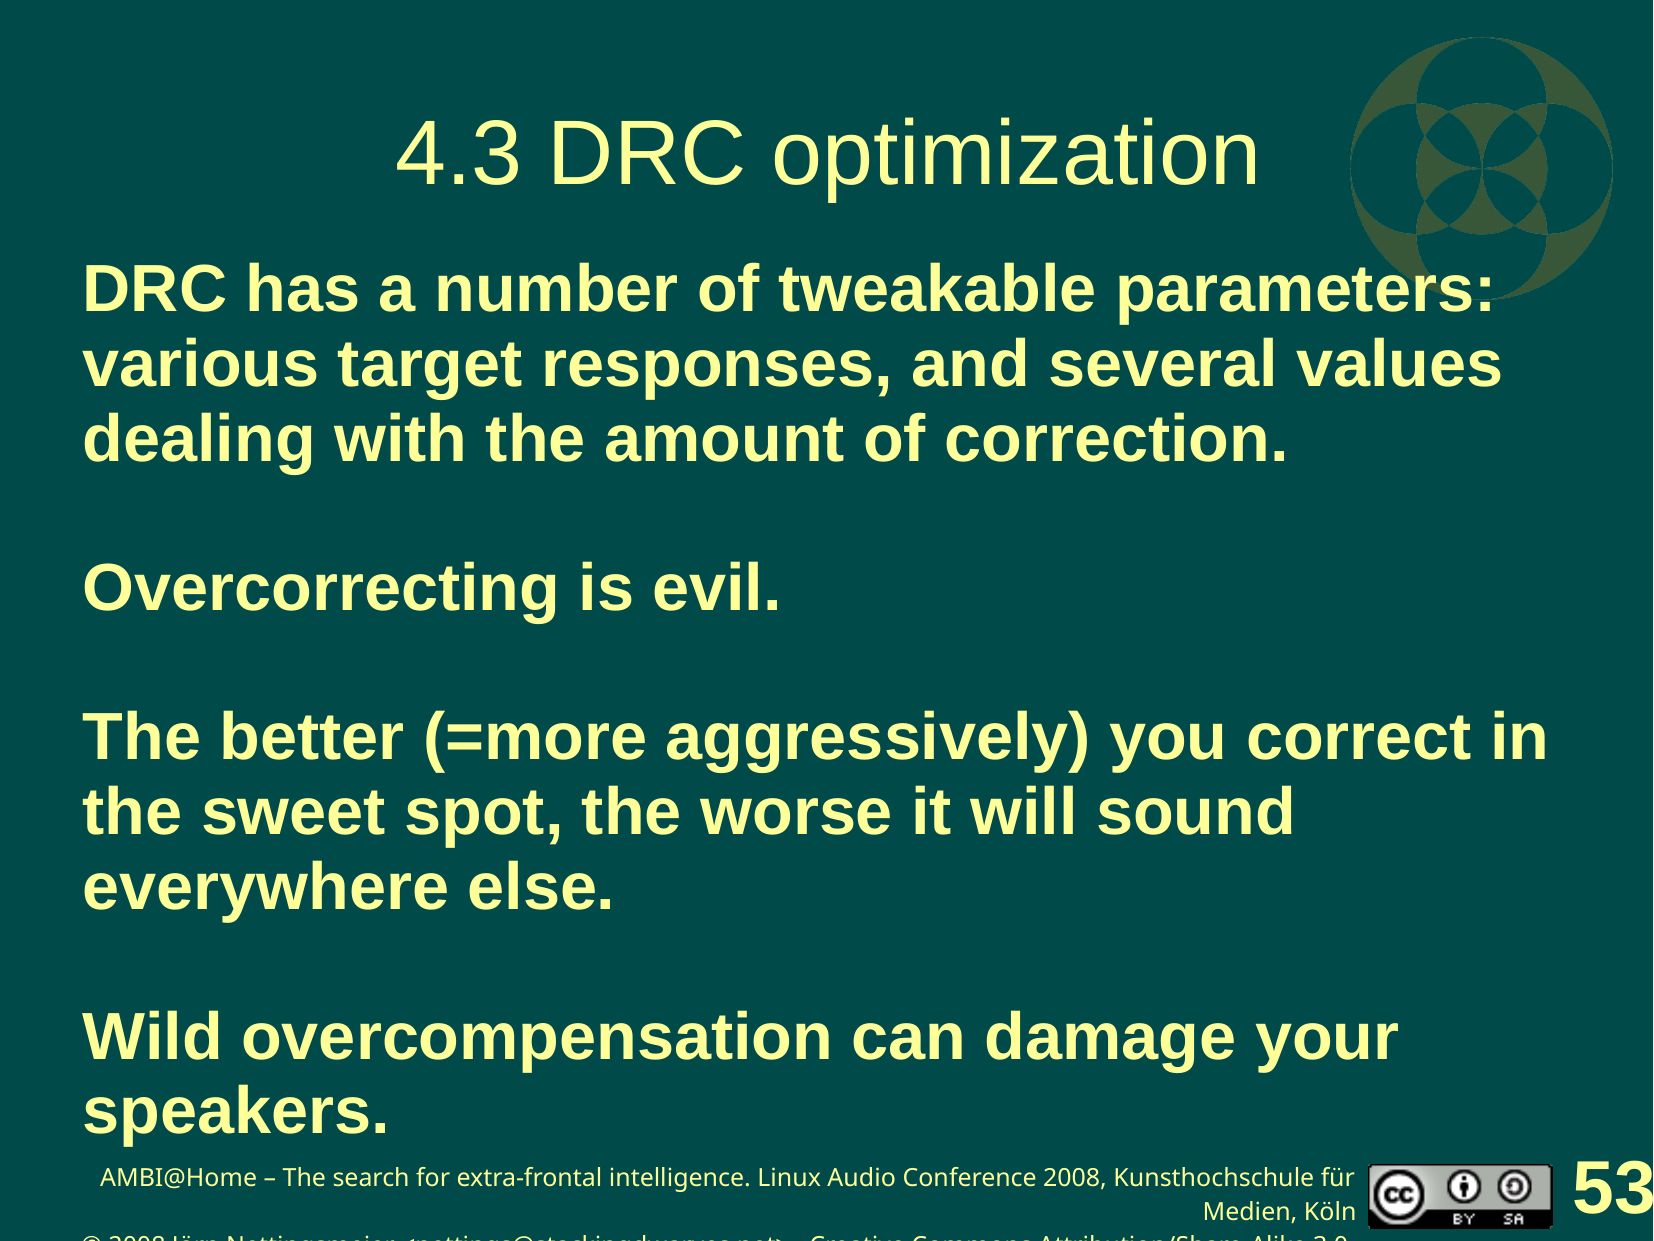

# 4.3 DRC optimization
DRC has a number of tweakable parameters:
various target responses, and several values dealing with the amount of correction.
Overcorrecting is evil.
The better (=more aggressively) you correct in the sweet spot, the worse it will sound everywhere else.
Wild overcompensation can damage your speakers.